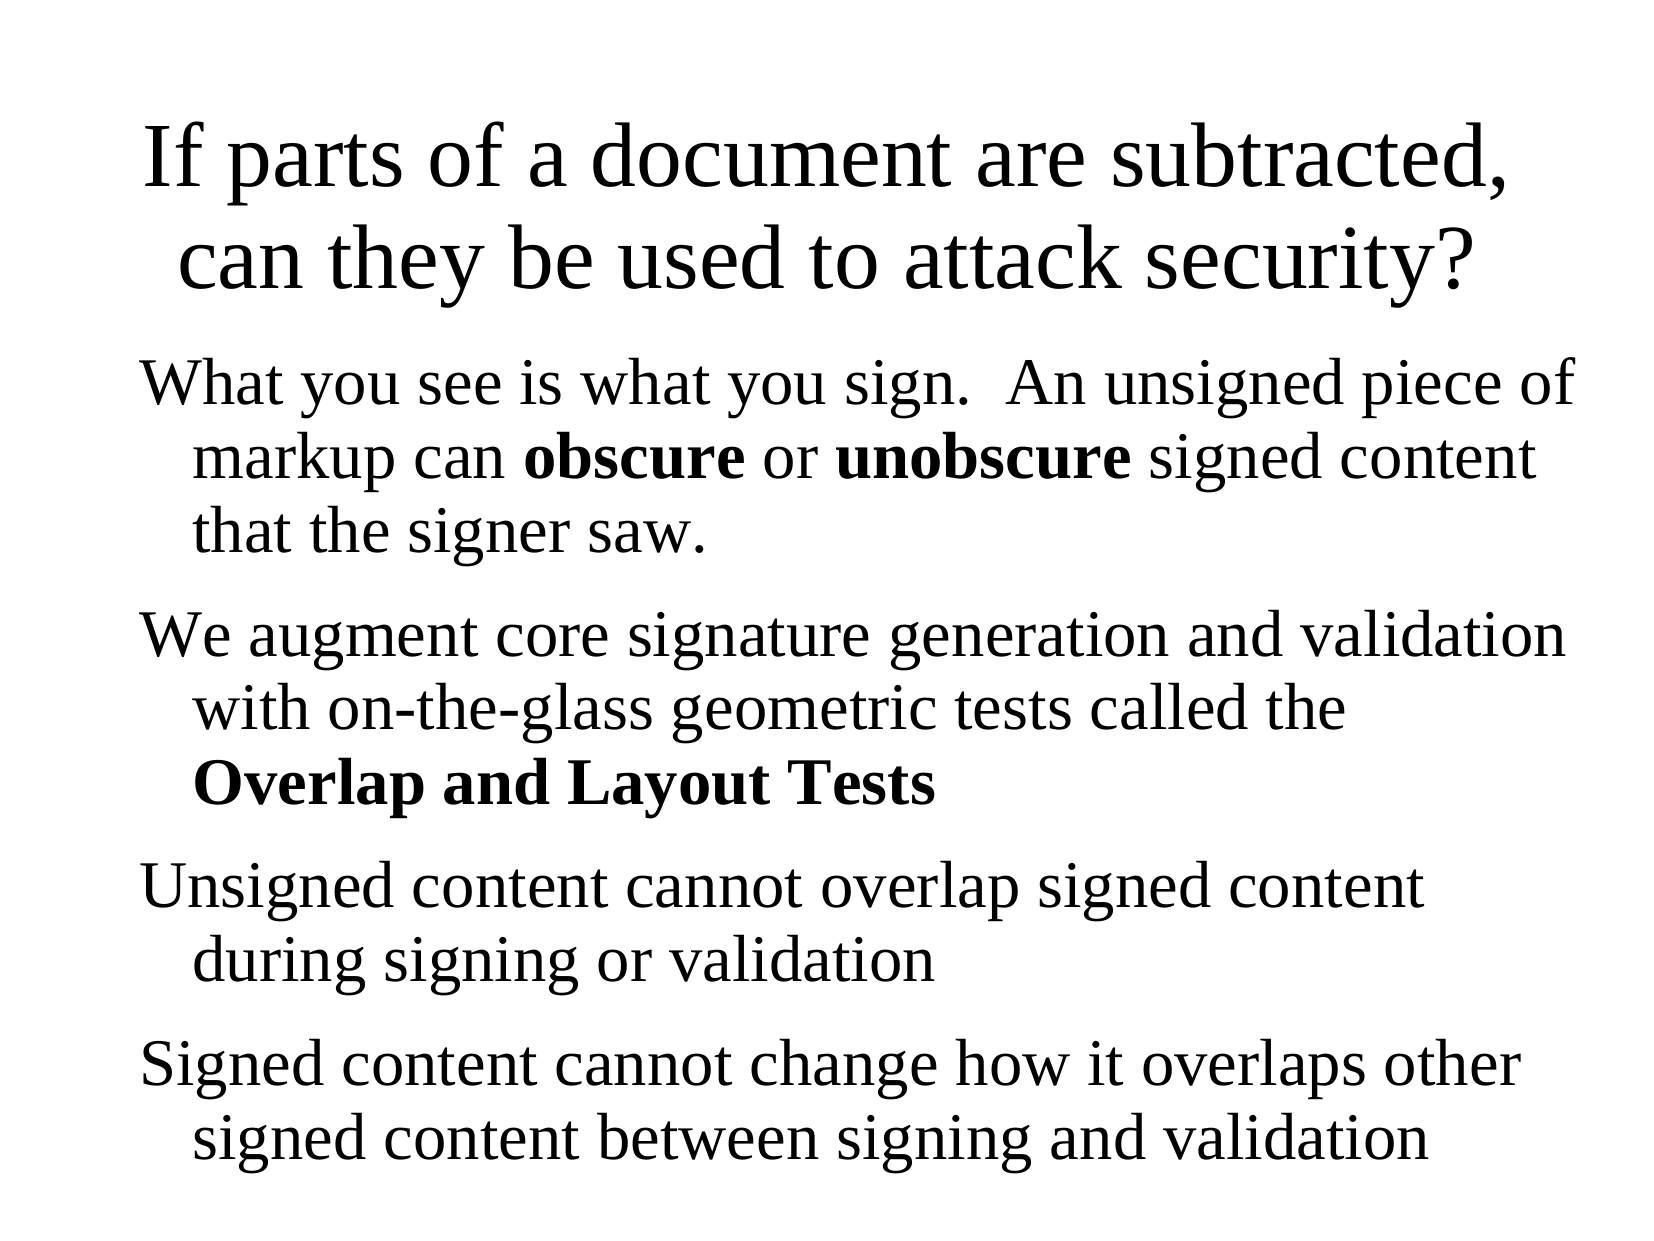

# If parts of a document are subtracted, can they be used to attack security?
What you see is what you sign. An unsigned piece of markup can obscure or unobscure signed content that the signer saw.
We augment core signature generation and validation with on-the-glass geometric tests called the Overlap and Layout Tests
Unsigned content cannot overlap signed content during signing or validation
Signed content cannot change how it overlaps other signed content between signing and validation